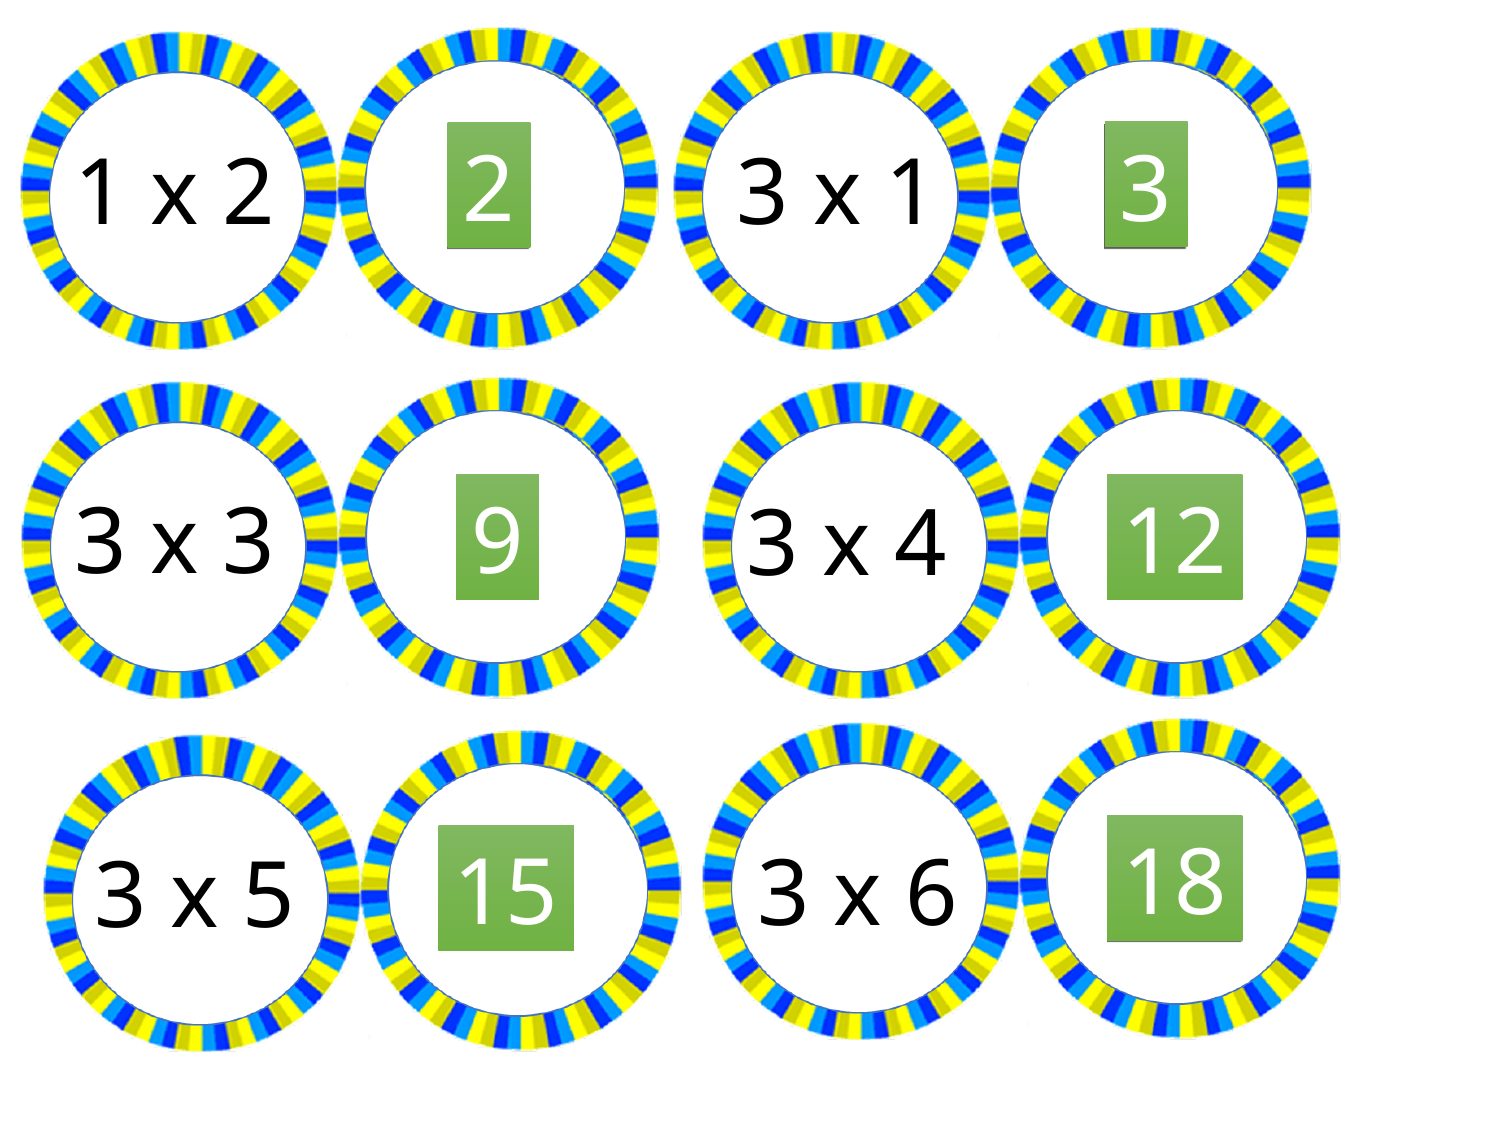

3
2
1 x 2
3 x 1
3 x 3
9
12
3 x 4
18
15
3 x 6
3 x 5